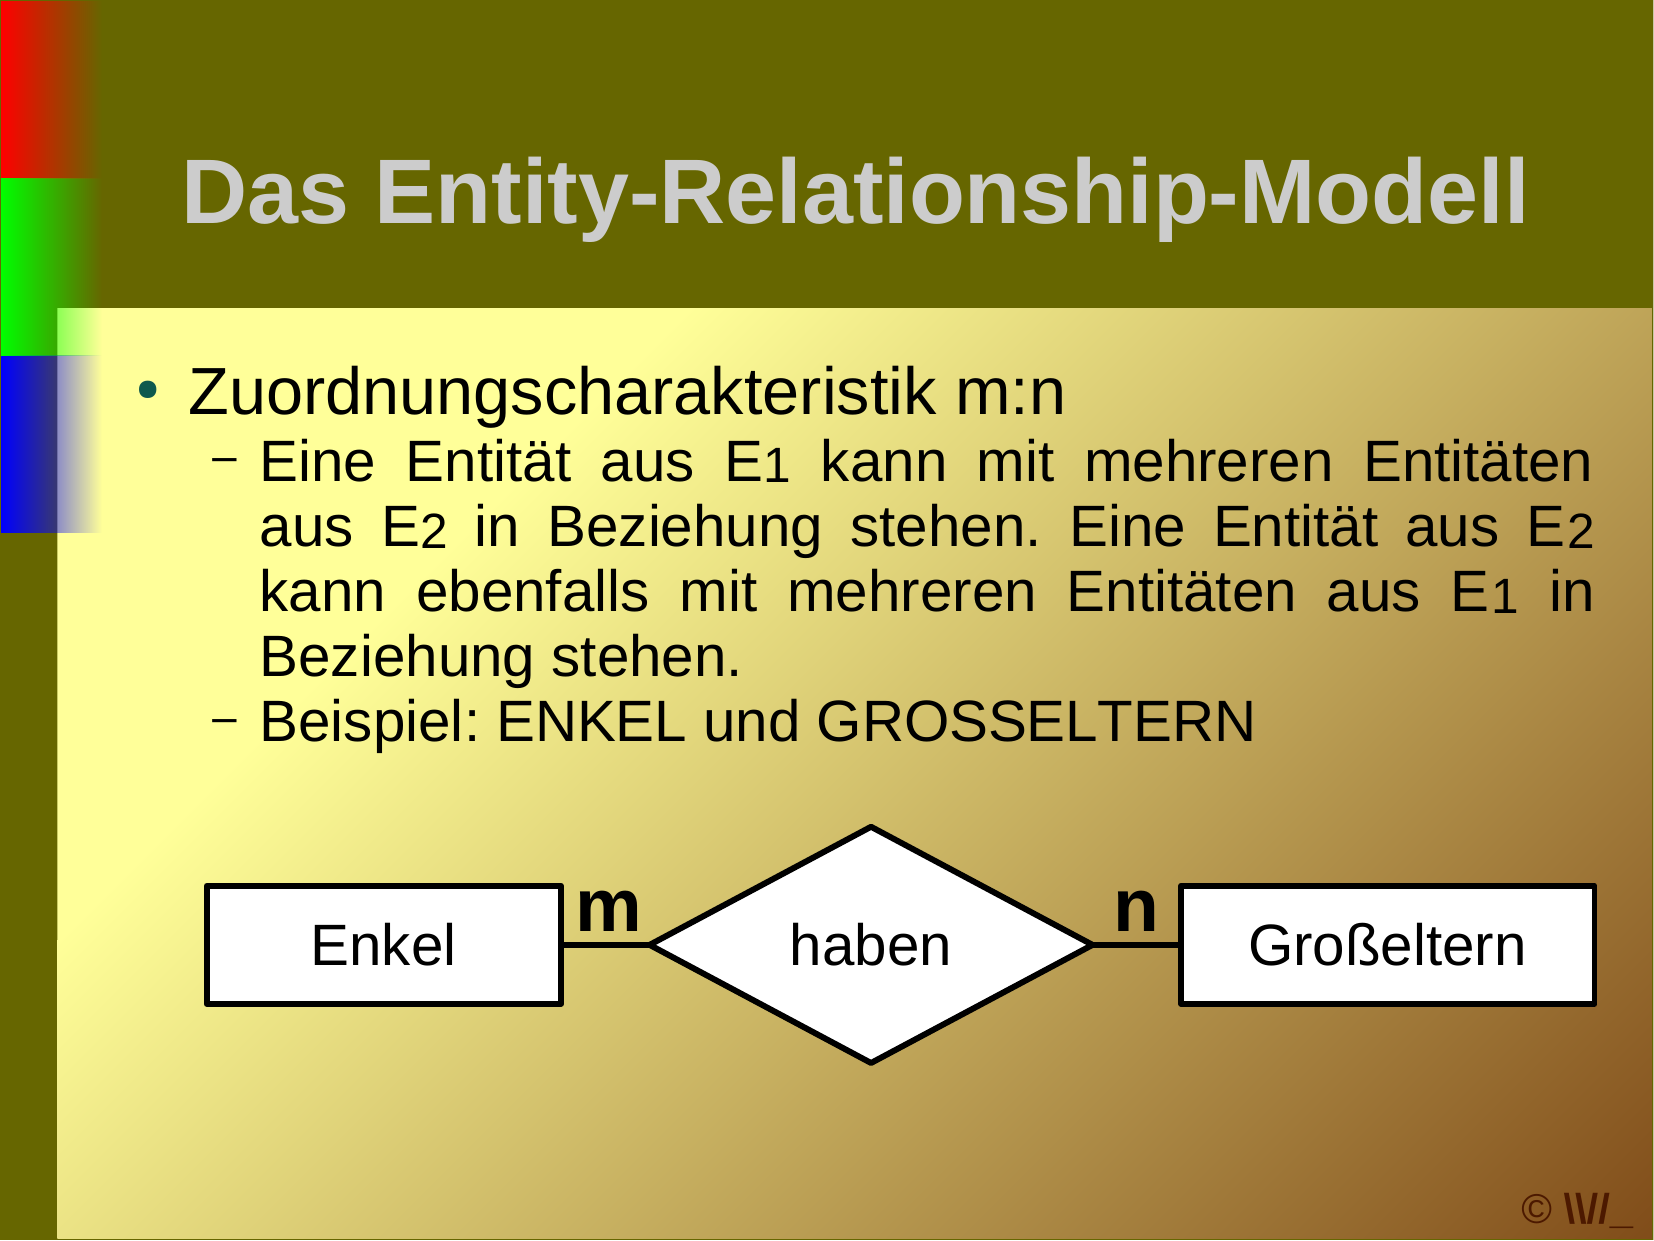

# Das Entity-Relationship-Modell
Zuordnungscharakteristik m:n
Eine Entität aus E1 kann mit mehreren Entitäten aus E2 in Beziehung stehen. Eine Entität aus E2 kann ebenfalls mit mehreren Entitäten aus E1 in Beziehung stehen.
Beispiel: ENKEL und GROSSELTERN
haben
m
n
Enkel
Großeltern